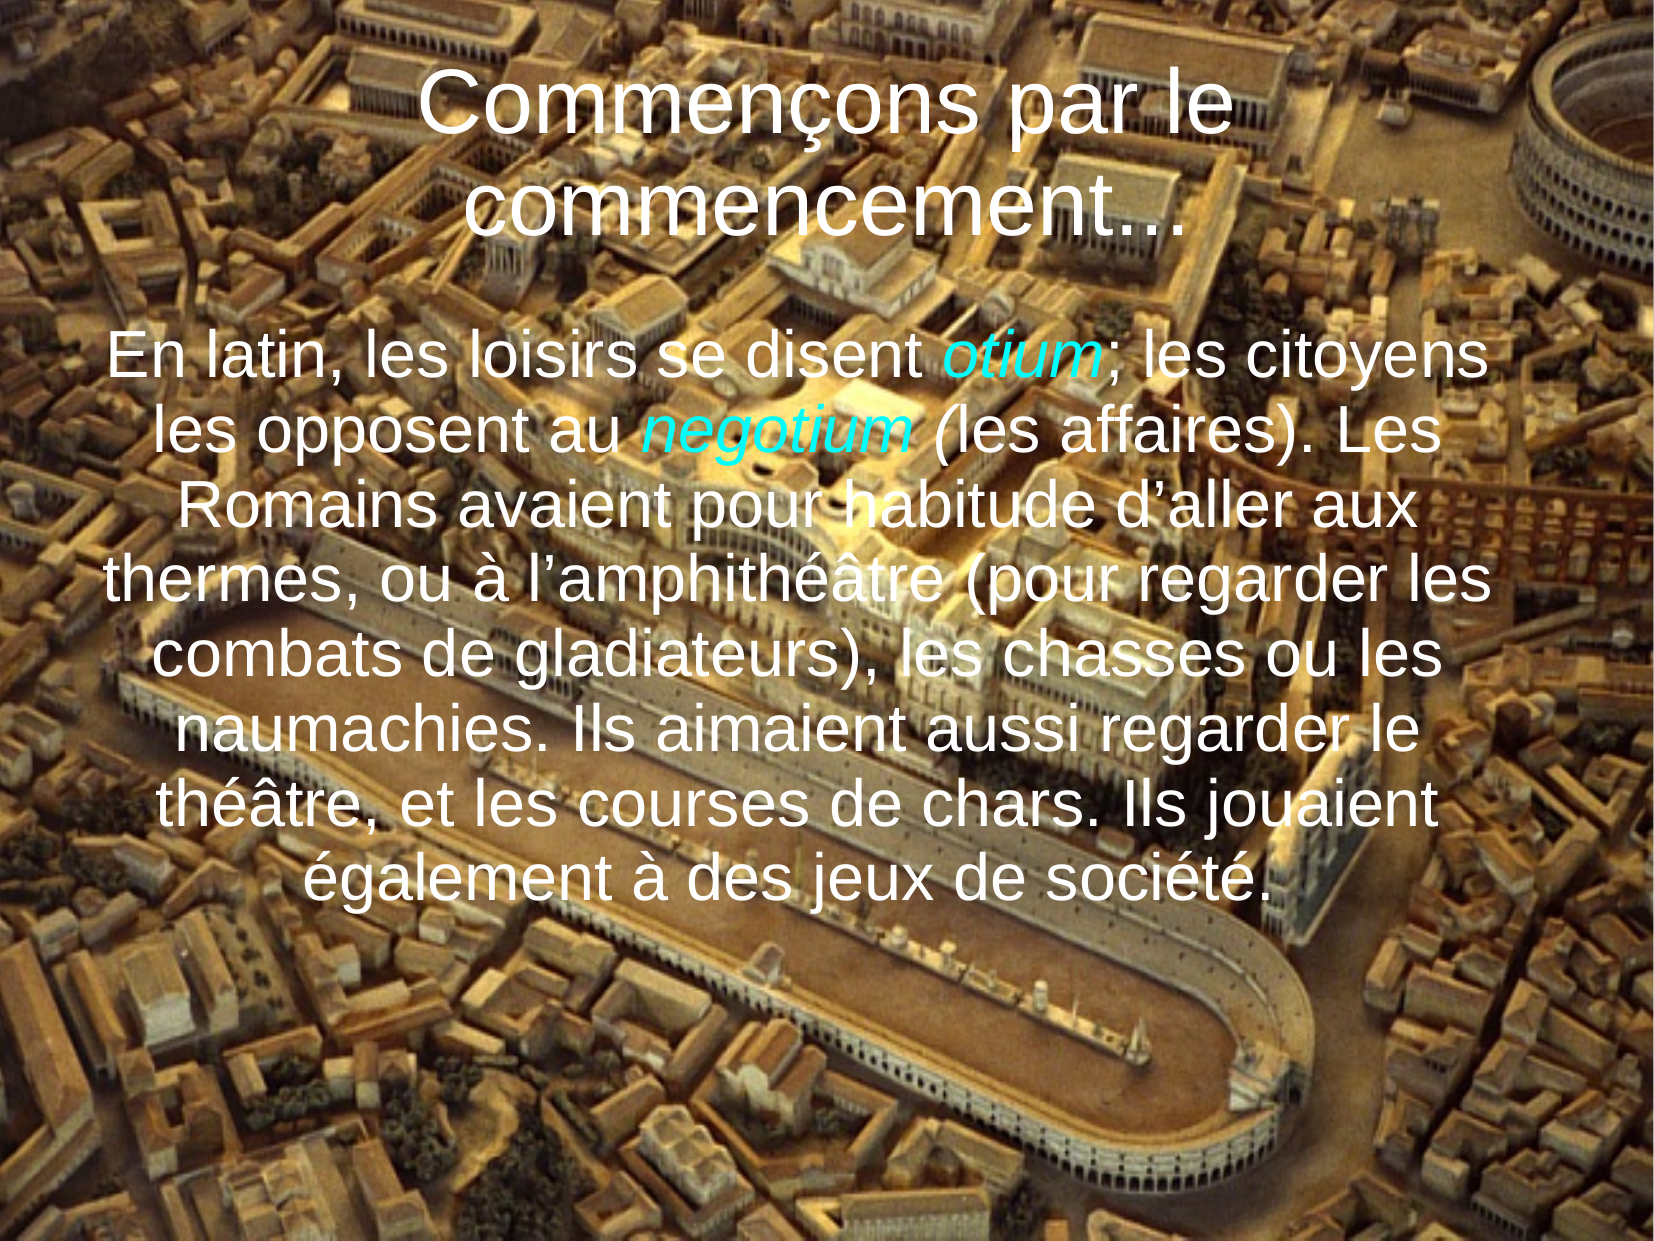

# Commençons par le commencement...
En latin, les loisirs se disent otium; les citoyens les opposent au negotium (les affaires). Les Romains avaient pour habitude d’aller aux thermes, ou à l’amphithéâtre (pour regarder les combats de gladiateurs), les chasses ou les naumachies. Ils aimaient aussi regarder le théâtre, et les courses de chars. Ils jouaient également à des jeux de société.